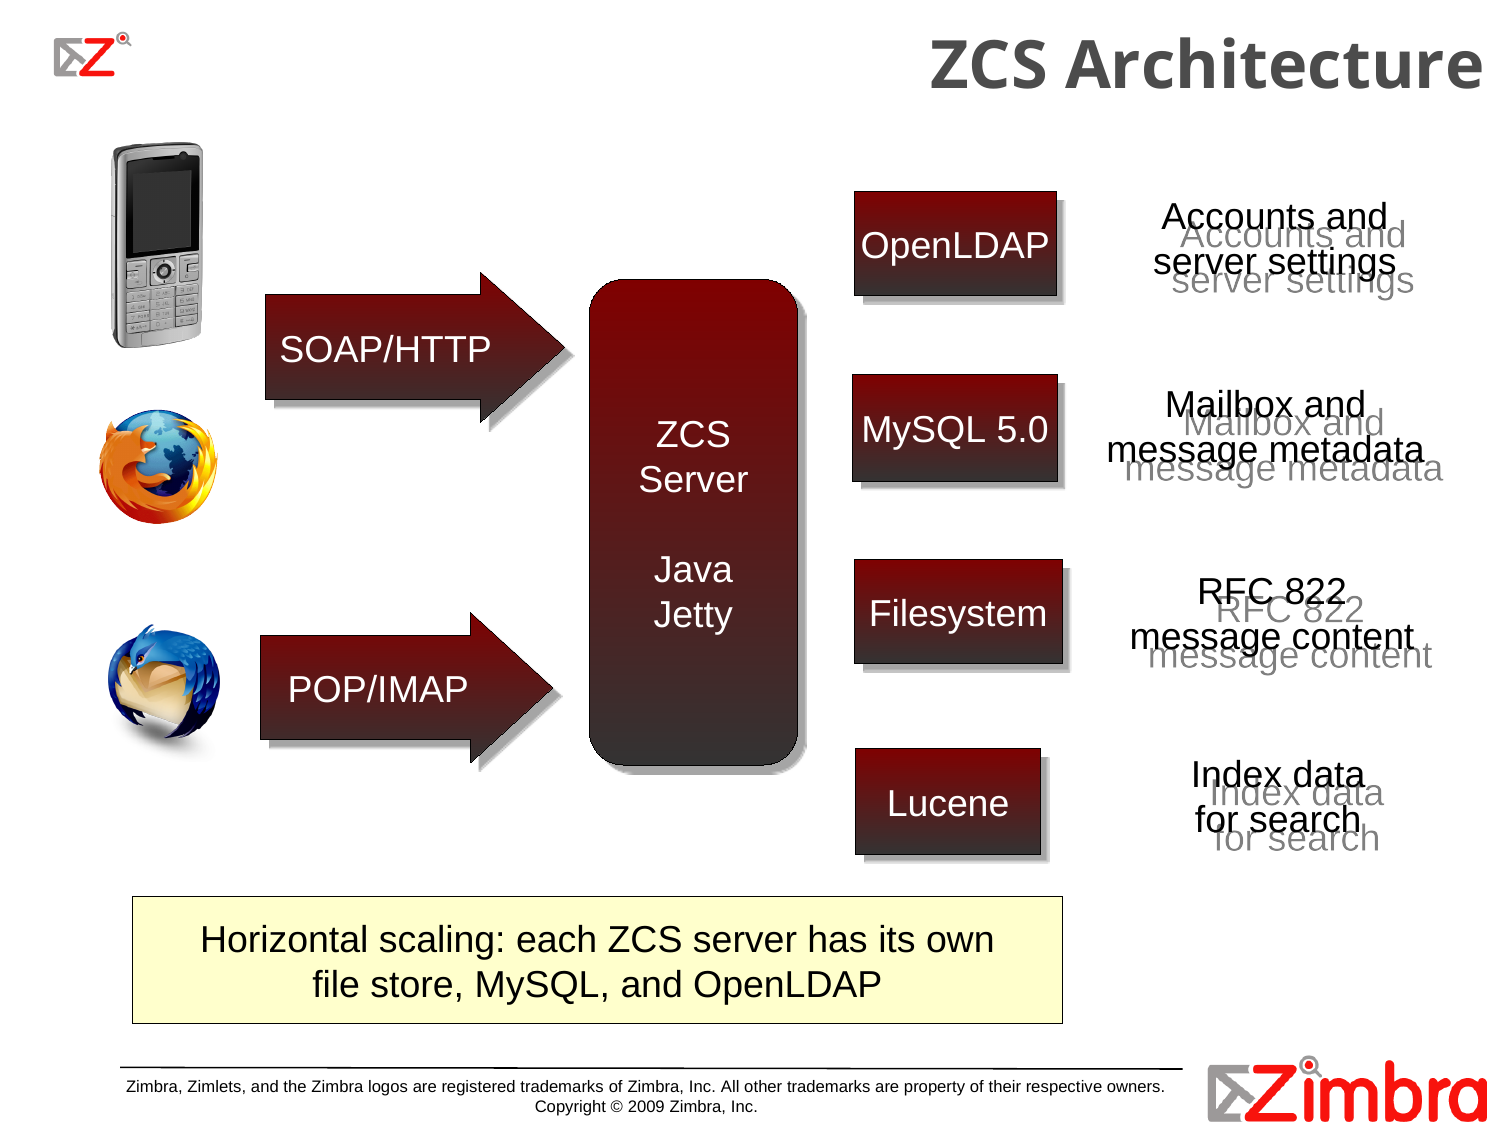

# ZCS Architecture
Accounts and
server settings
OpenLDAP
SOAP/HTTP
ZCS
Server
Java
Jetty
Mailbox and
message metadata
MySQL 5.0
Filesystem
RFC 822
message content
POP/IMAP
Index data
for search
Lucene
Horizontal scaling: each ZCS server has its own
file store, MySQL, and OpenLDAP